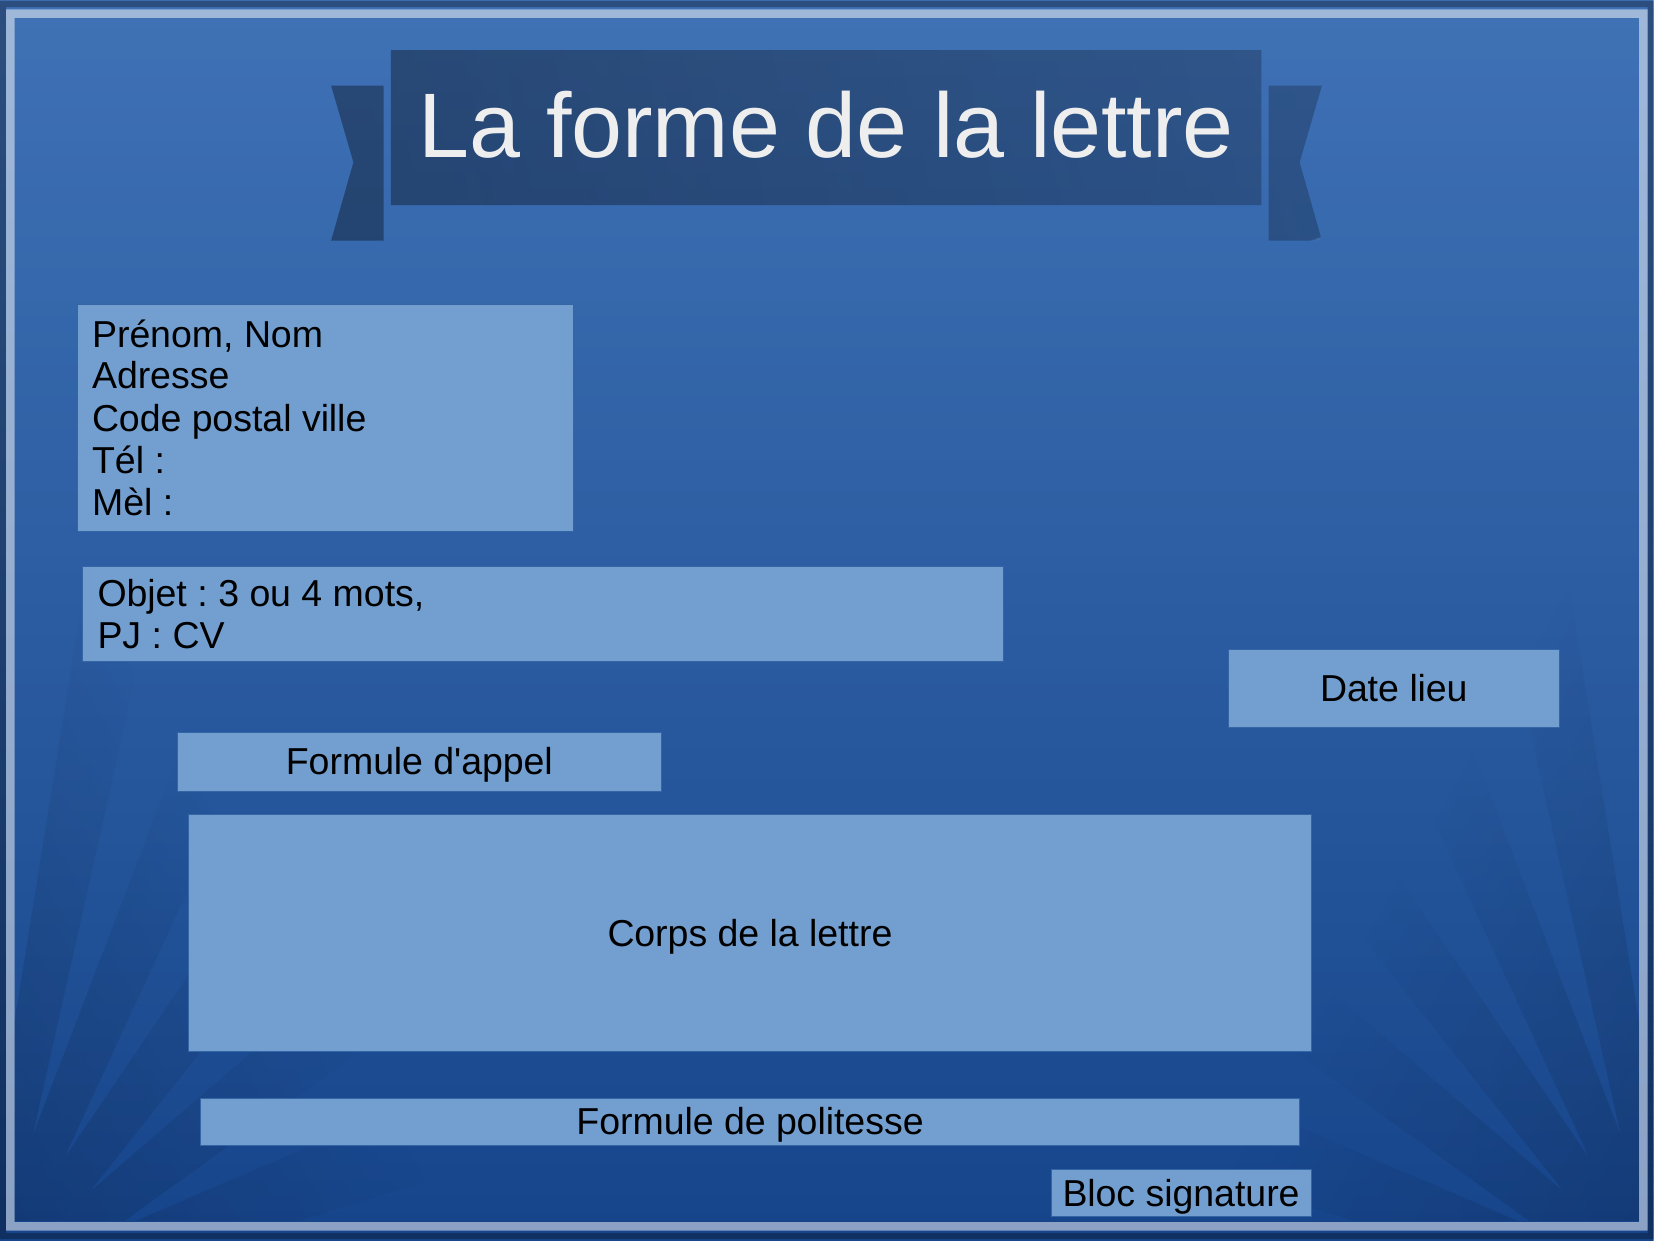

# La forme de la lettre
Prénom, Nom
Adresse
Code postal ville
Tél :
Mèl :
Objet : 3 ou 4 mots,
PJ : CV
Date lieu
Formule d'appel
Corps de la lettre
Formule de politesse
Bloc signature